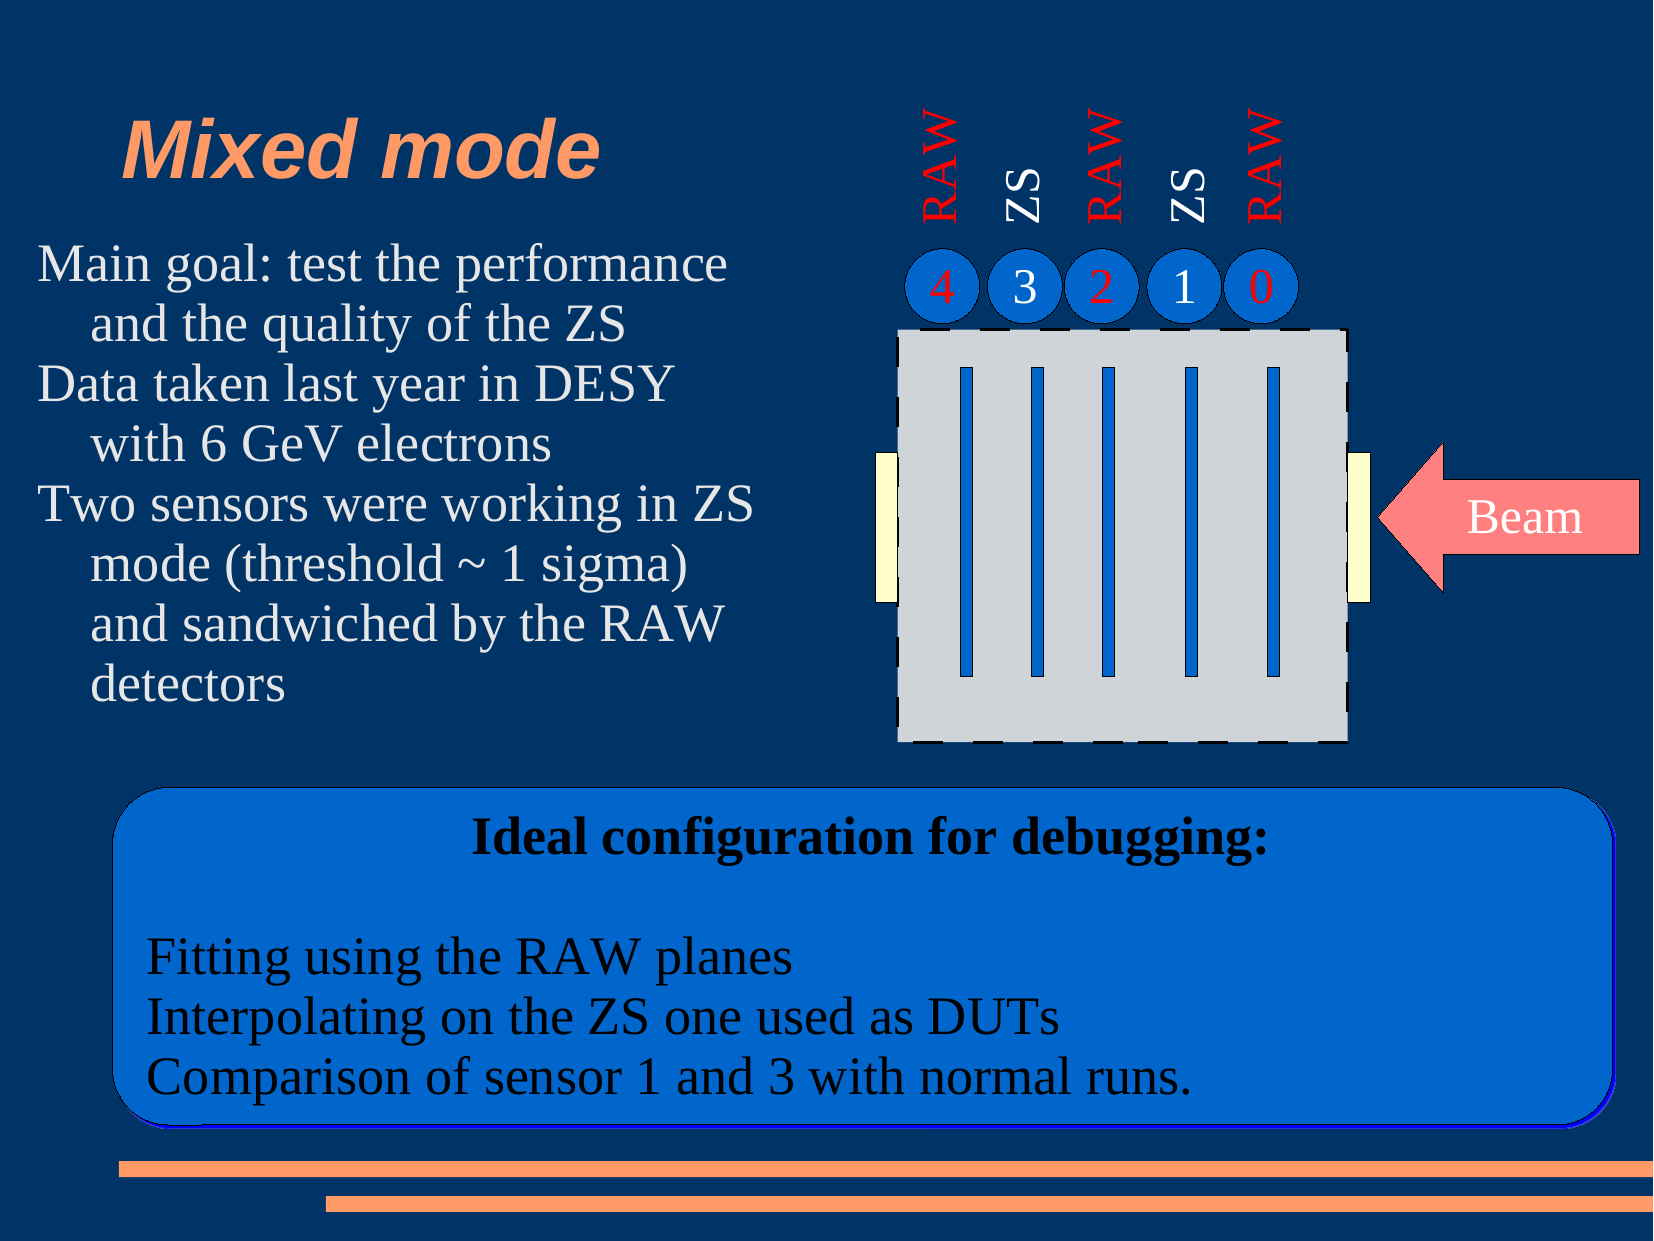

# Mixed mode
RAW
ZS
RAW
ZS
RAW
Main goal: test the performance and the quality of the ZS
Data taken last year in DESY with 6 GeV electrons
Two sensors were working in ZS mode (threshold ~ 1 sigma) and sandwiched by the RAW detectors
4
3
2
1
0
Beam
Ideal configuration for debugging:
Fitting using the RAW planes
Interpolating on the ZS one used as DUTs
Comparison of sensor 1 and 3 with normal runs.